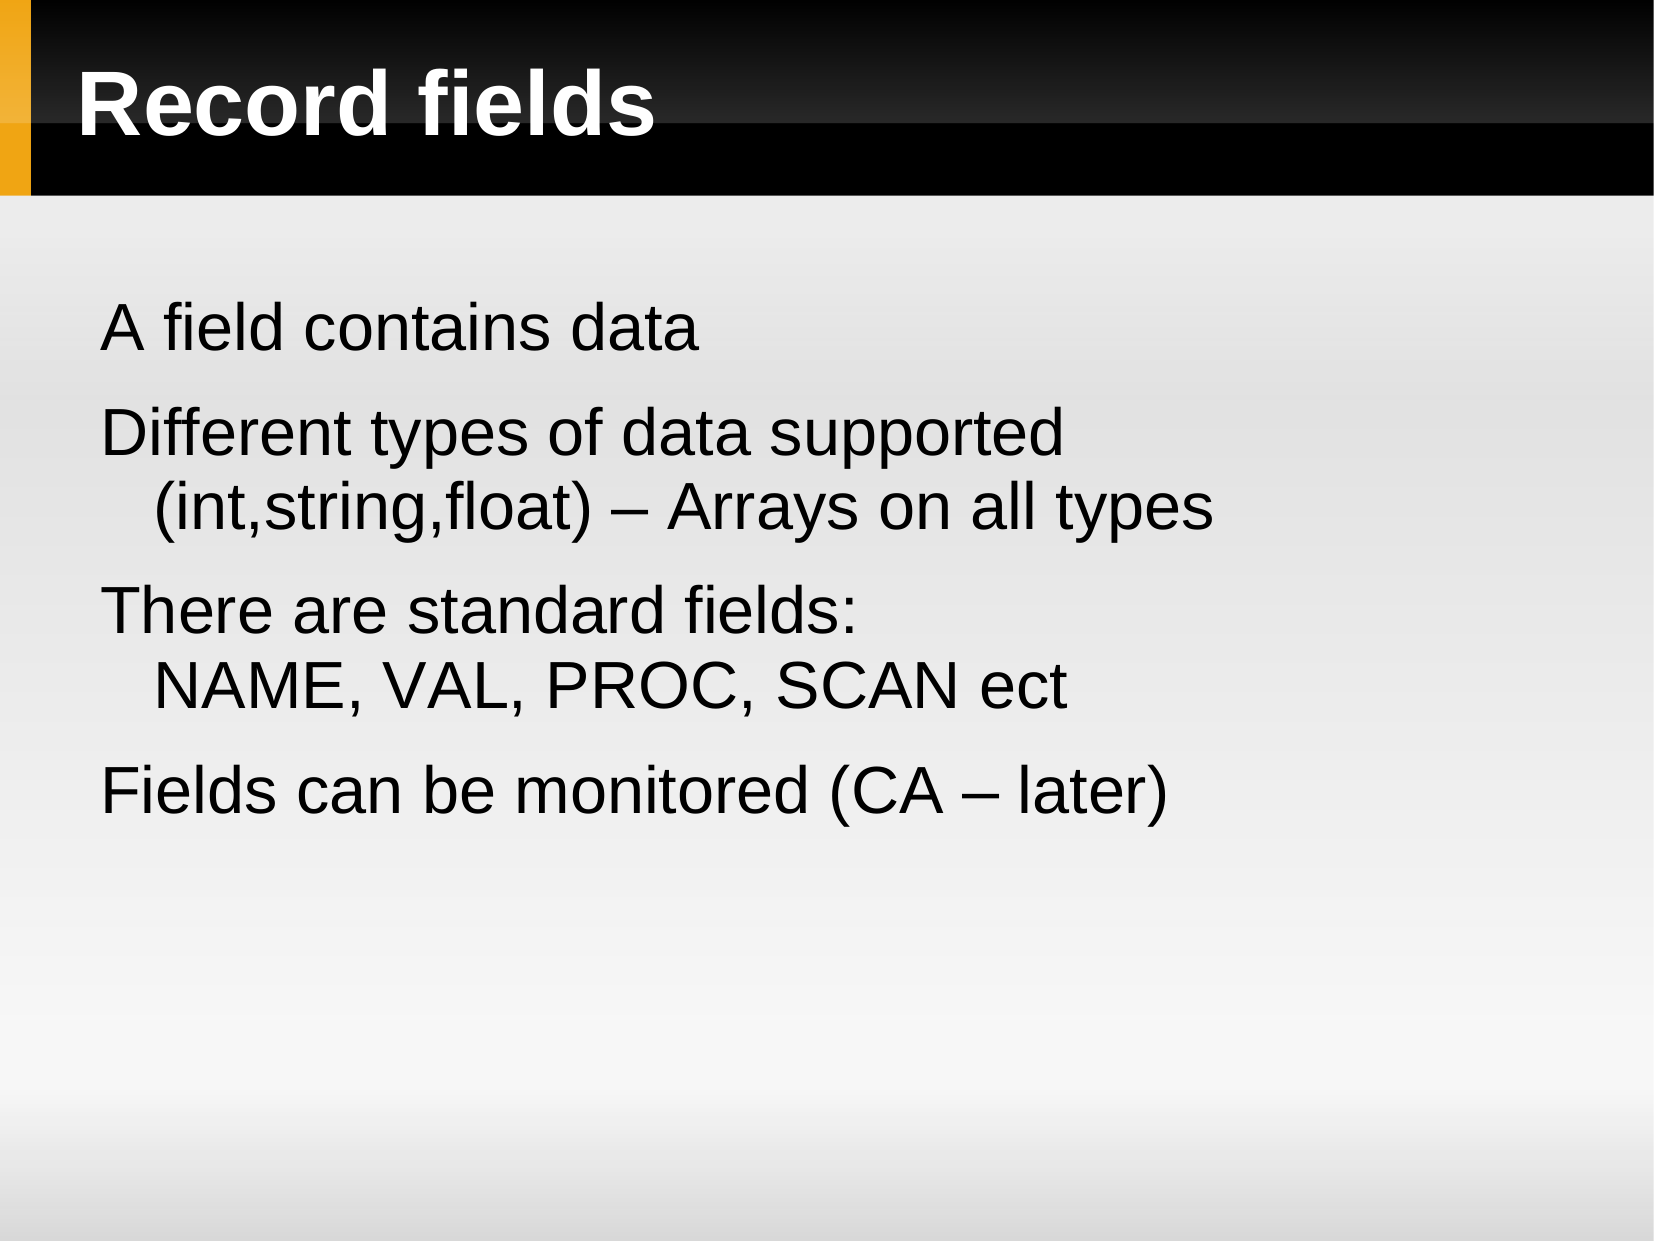

# Record fields
A field contains data
Different types of data supported
(int,string,float) – Arrays on all types
There are standard fields:
NAME, VAL, PROC, SCAN ect
Fields can be monitored (CA – later)